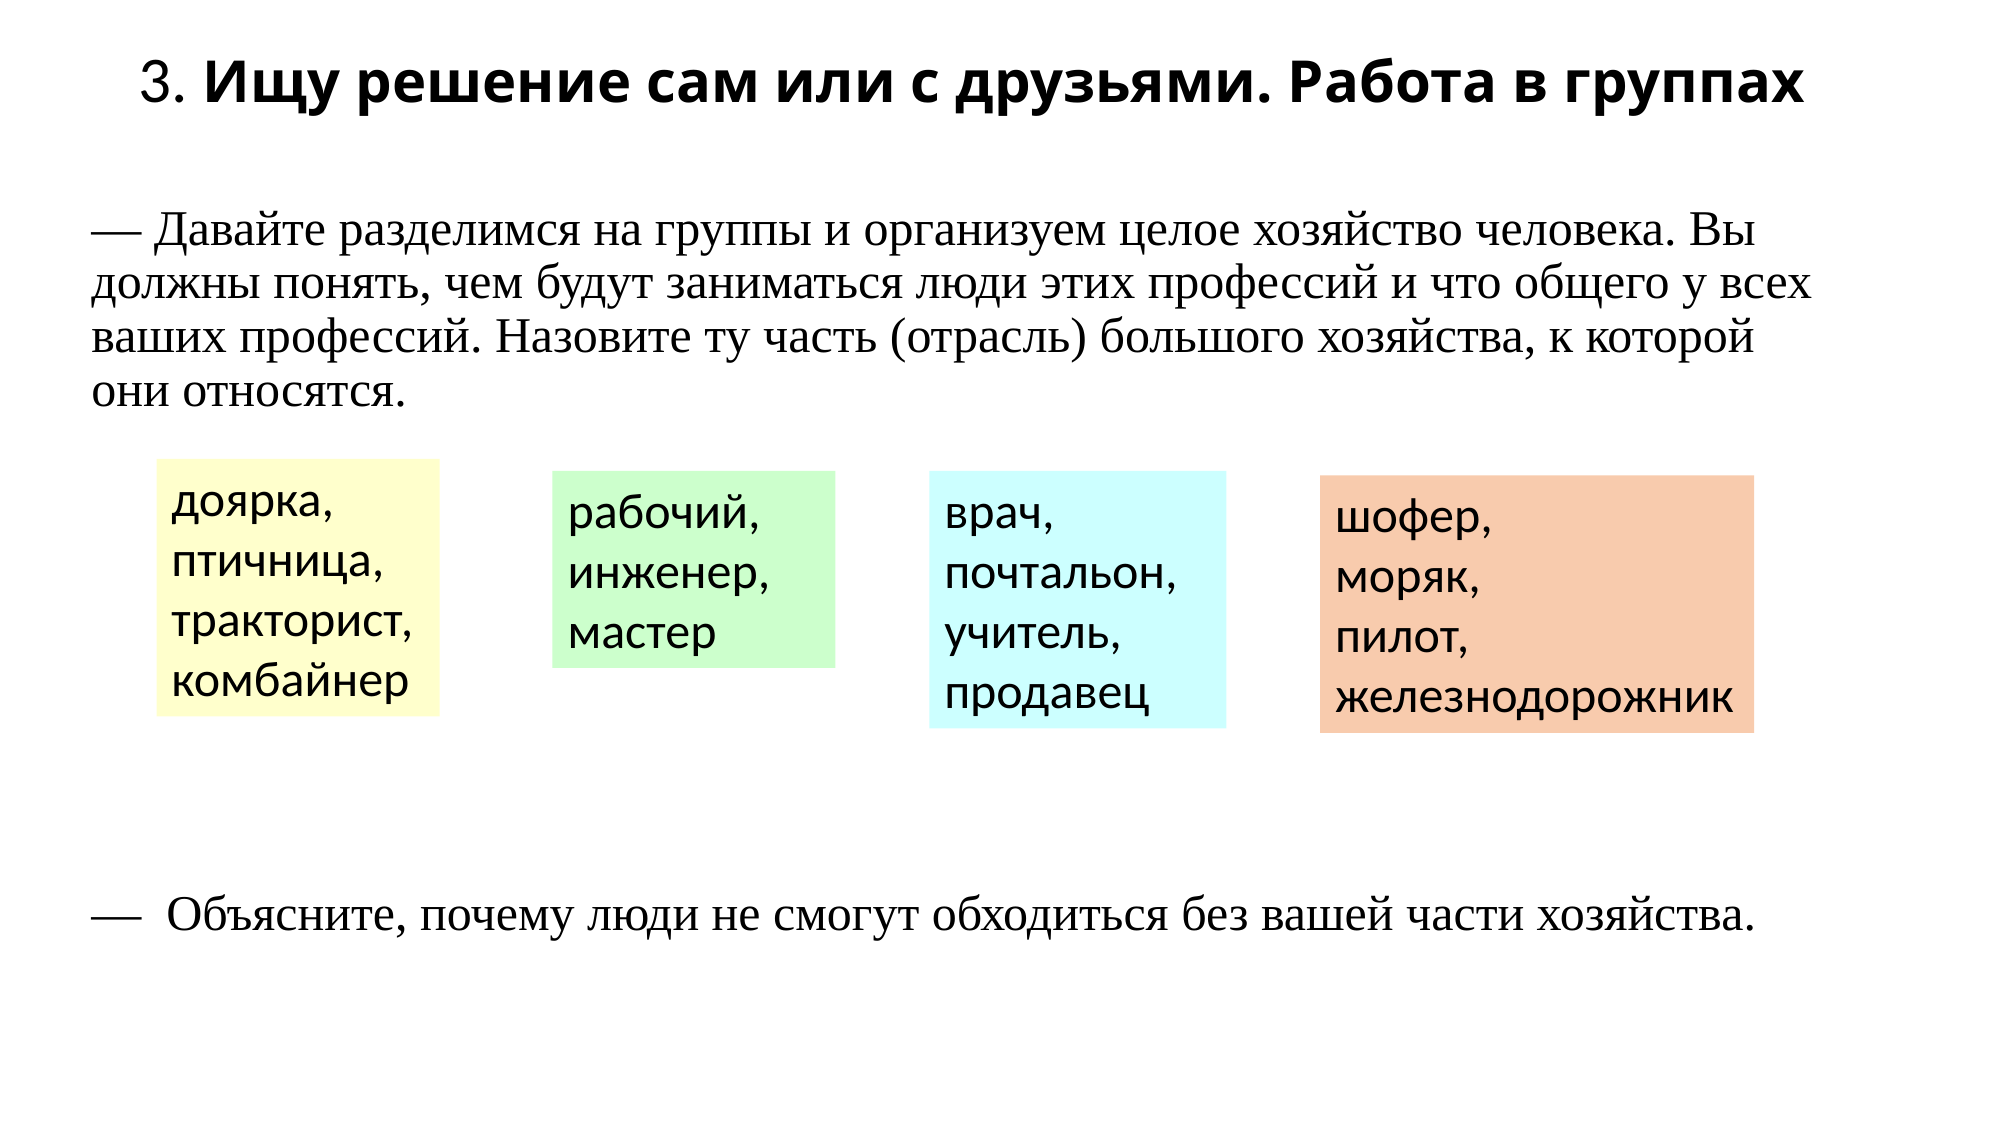

3. Ищу решение сам или с друзьями. Работа в группах
# — Давайте разделимся на группы и организуем целое хозяйство человека. Вы должны понять, чем будут заниматься люди этих профессий и что общего у всех ваших профессий. Назовите ту часть (отрасль) большого хозяйства, к которой они относятся.
— Объясните, почему люди не смогут обходиться без вашей части хозяйства.
доярка,
птичница,
тракторист,
комбайнер
рабочий,
инженер, мастер
врач,
почтальон,
учитель,
продавец
шофер,
моряк,
пилот, железнодорожник